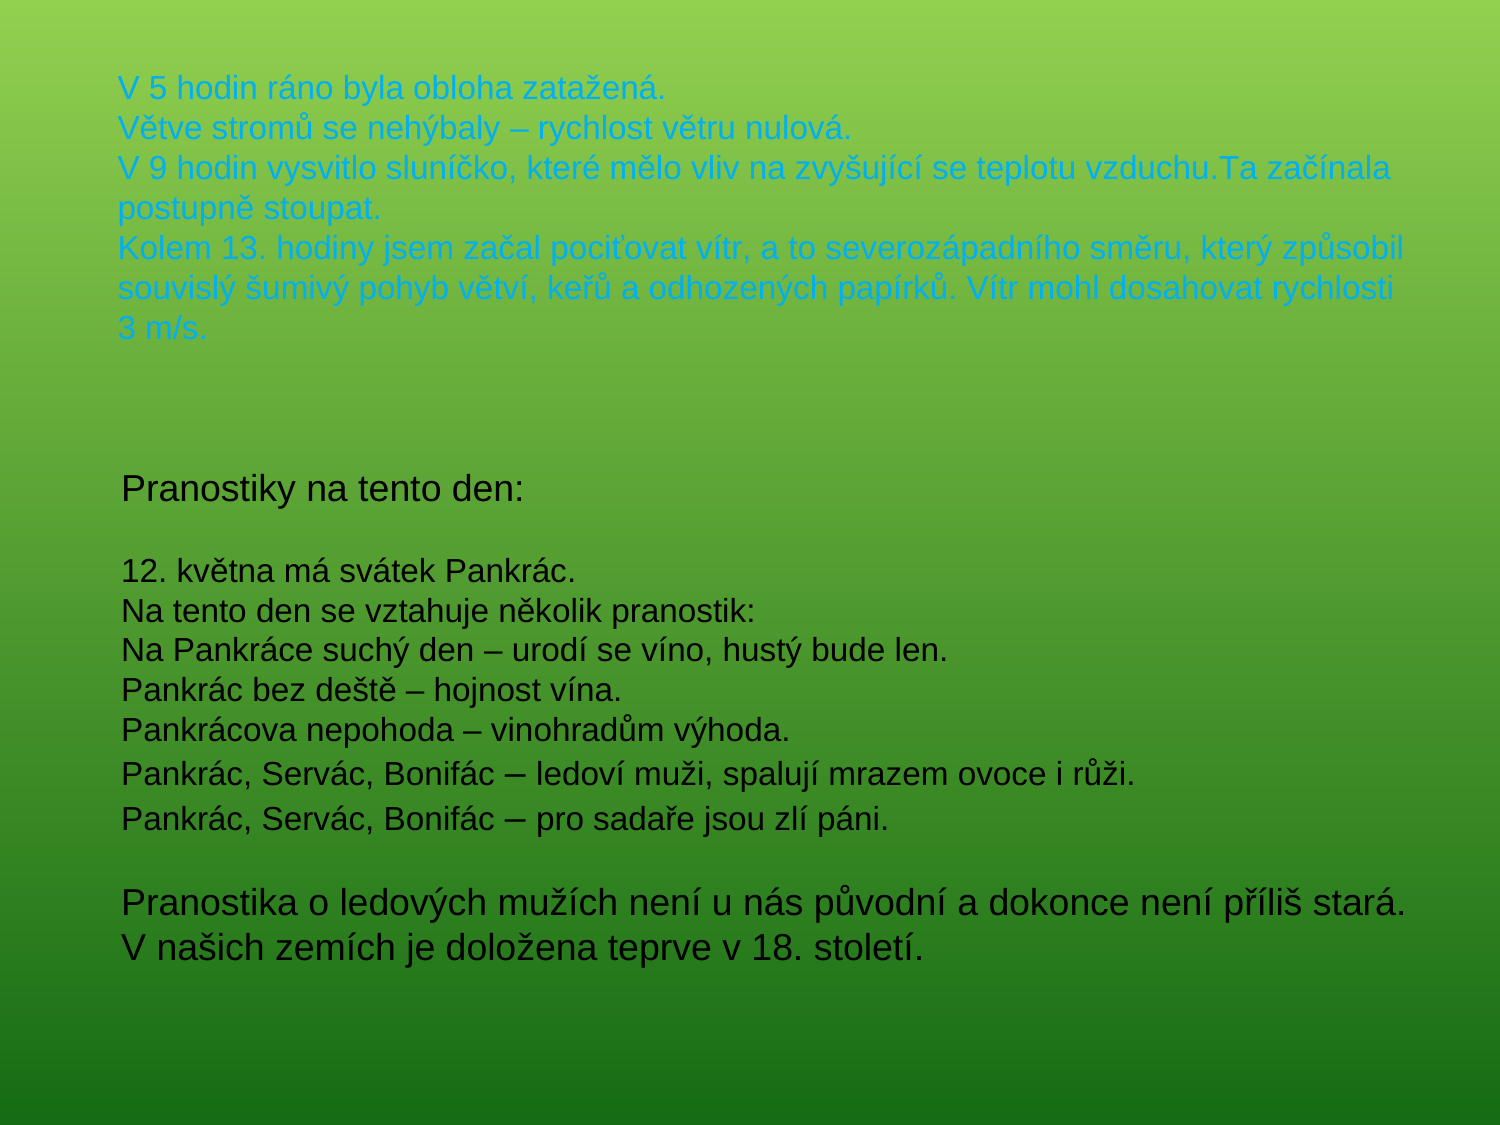

V 5 hodin ráno byla obloha zatažená.
Větve stromů se nehýbaly – rychlost větru nulová.
V 9 hodin vysvitlo sluníčko, které mělo vliv na zvyšující se teplotu vzduchu.Ta začínala
postupně stoupat.
Kolem 13. hodiny jsem začal pociťovat vítr, a to severozápadního směru, který způsobil
souvislý šumivý pohyb větví, keřů a odhozených papírků. Vítr mohl dosahovat rychlosti
3 m/s.
Pranostiky na tento den:
12. května má svátek Pankrác.
Na tento den se vztahuje několik pranostik:
Na Pankráce suchý den – urodí se víno, hustý bude len.
Pankrác bez deště – hojnost vína.
Pankrácova nepohoda – vinohradům výhoda.
Pankrác, Servác, Bonifác – ledoví muži, spalují mrazem ovoce i růži.
Pankrác, Servác, Bonifác – pro sadaře jsou zlí páni.
Pranostika o ledových mužích není u nás původní a dokonce není příliš stará.
V našich zemích je doložena teprve v 18. století.